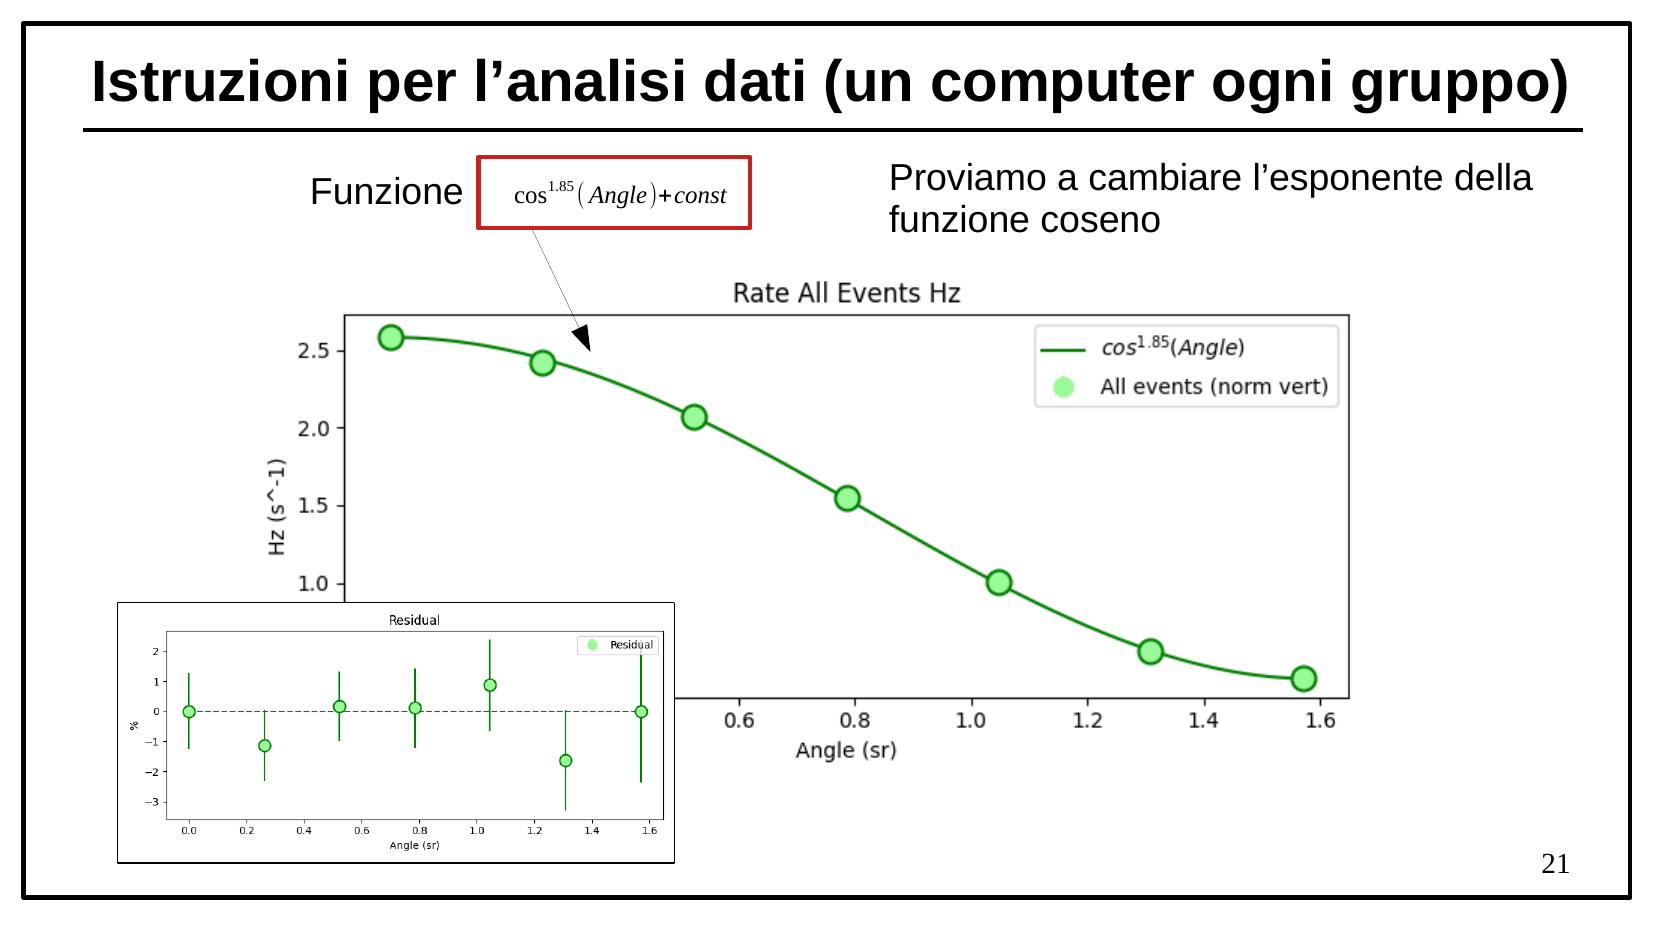

Istruzioni per l’analisi dati (un computer ogni gruppo)
Proviamo a cambiare l’esponente della funzione coseno
Funzione
21